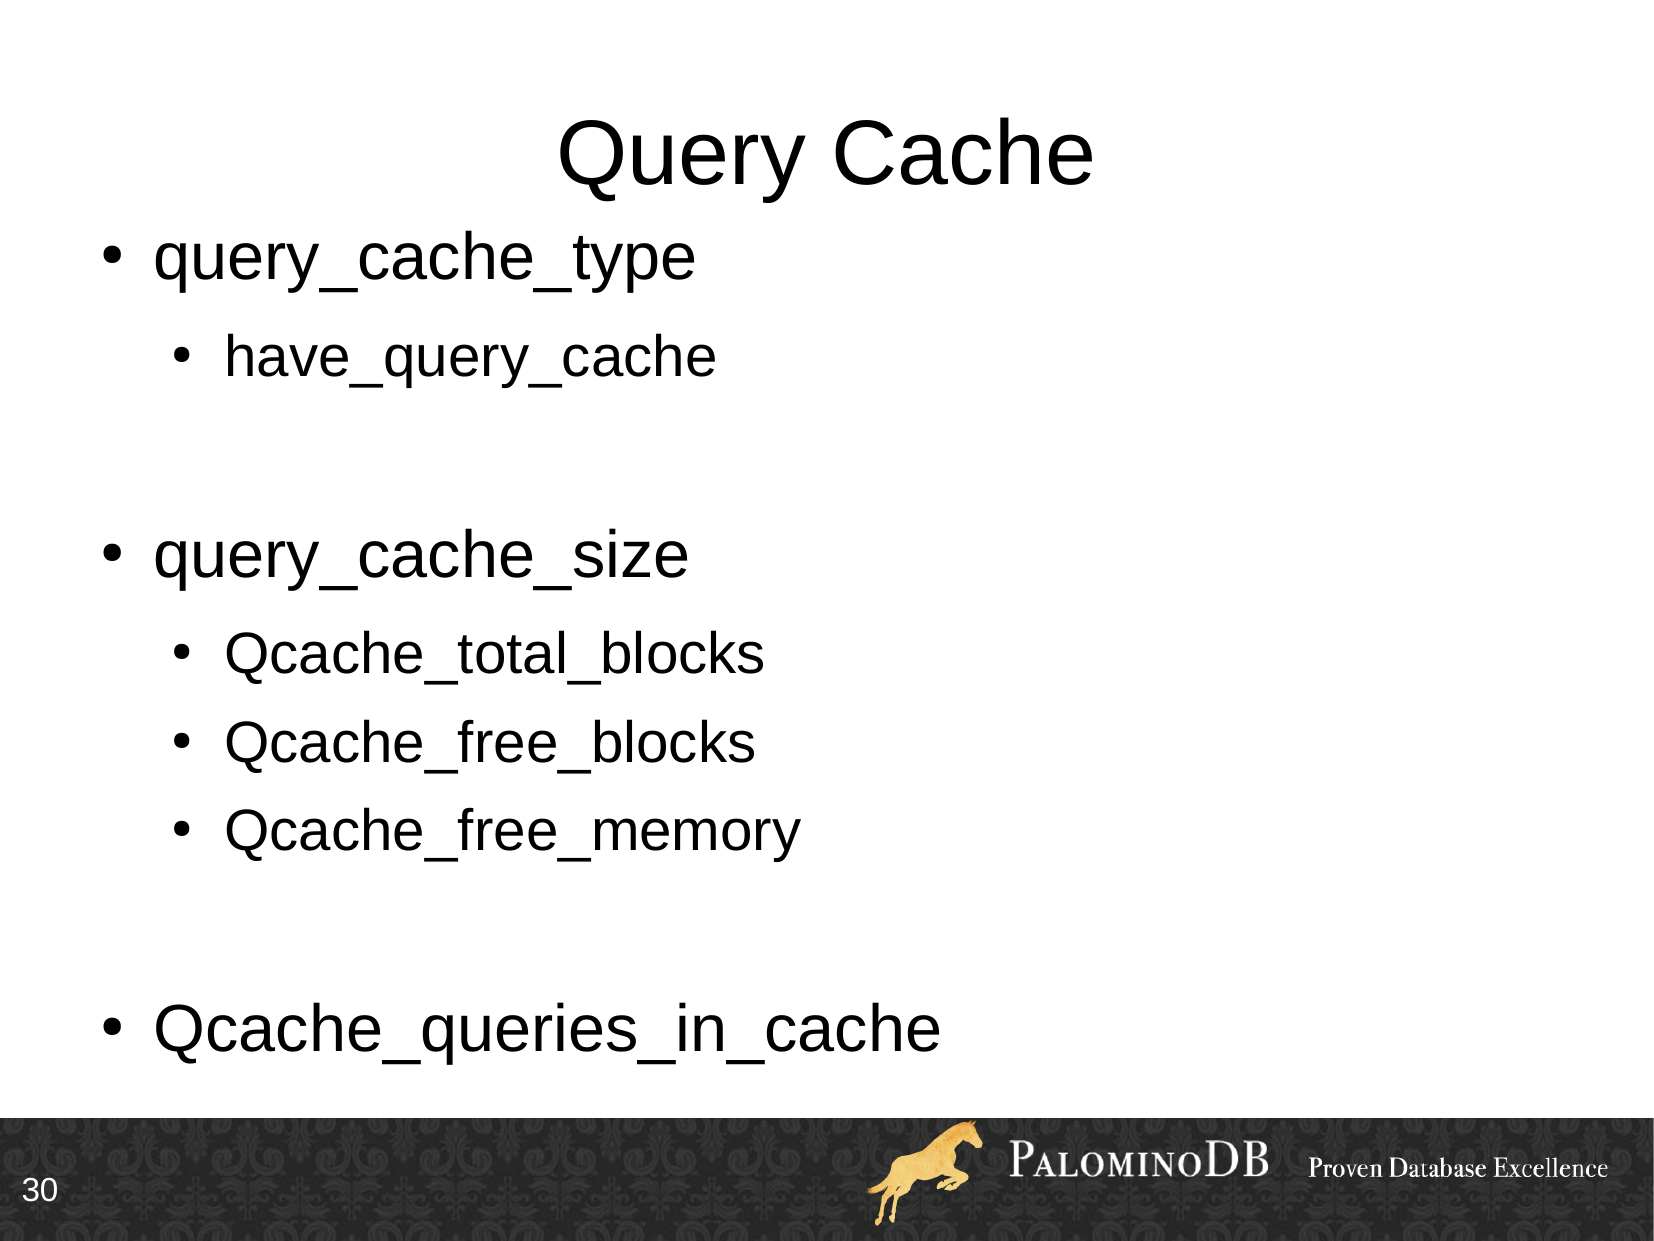

# Query Cache
query_cache_type
have_query_cache
query_cache_size
Qcache_total_blocks
Qcache_free_blocks
Qcache_free_memory
Qcache_queries_in_cache